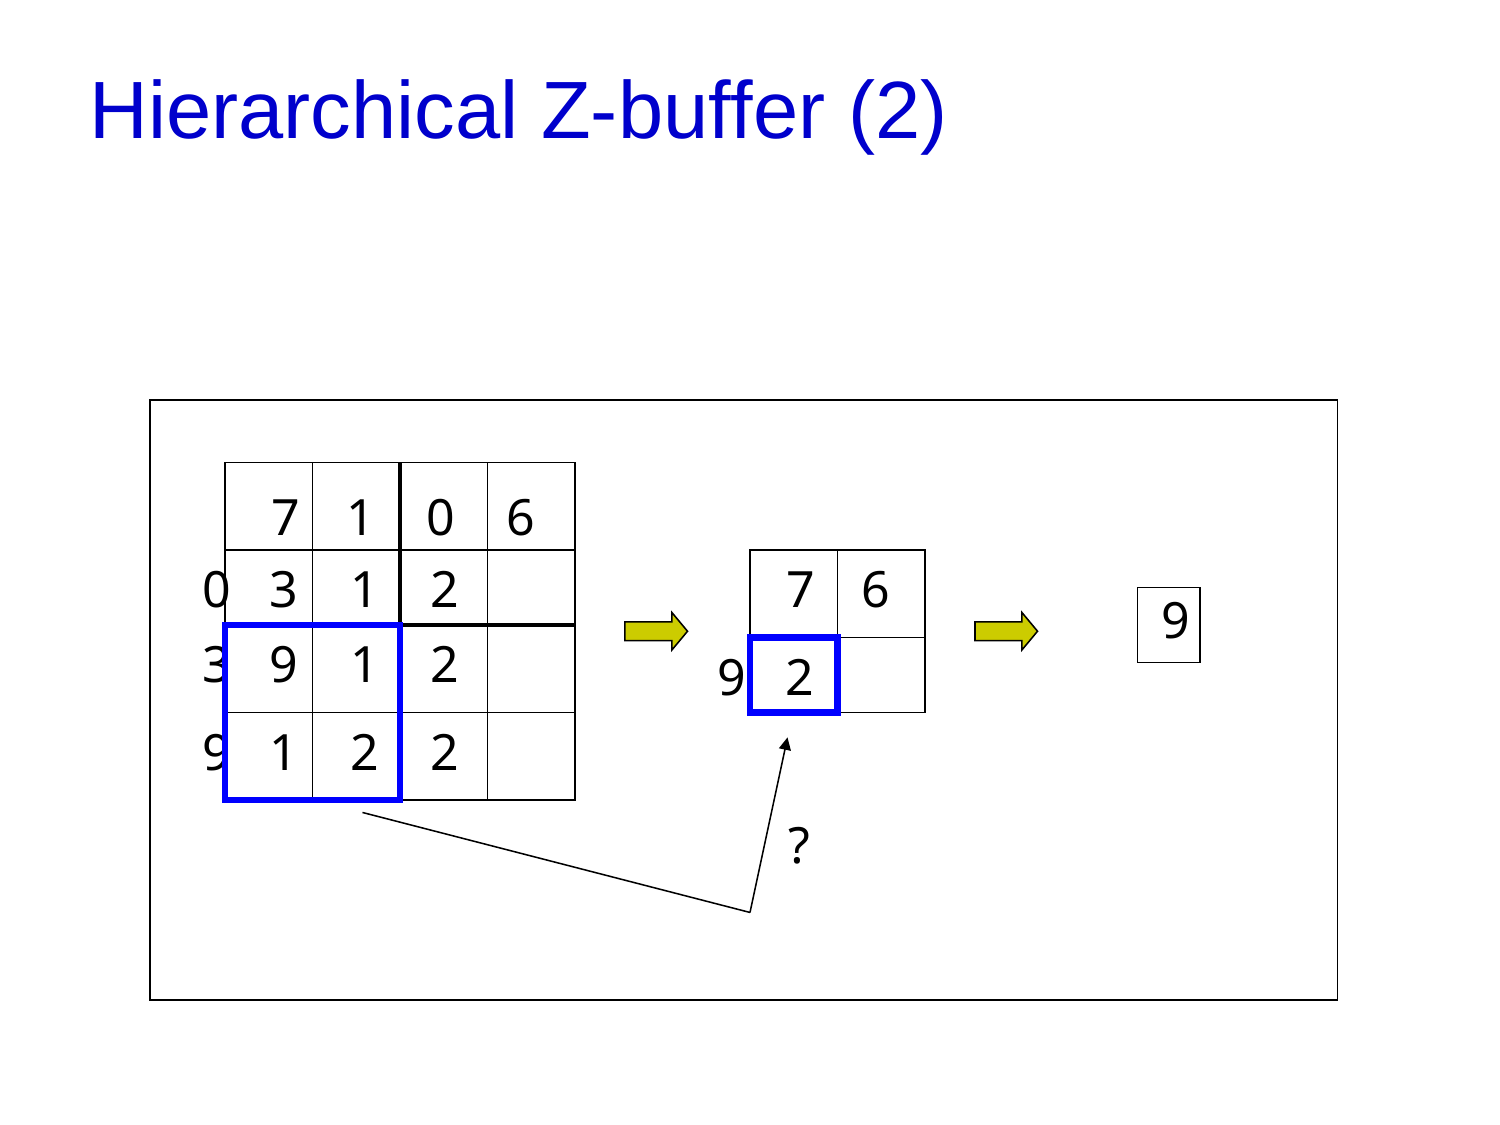

# Hierarchical Z-buffer (2)
1 0 6
0 3 1 2
3 9 1 2
9 1 2 2
6
9 2
9
?